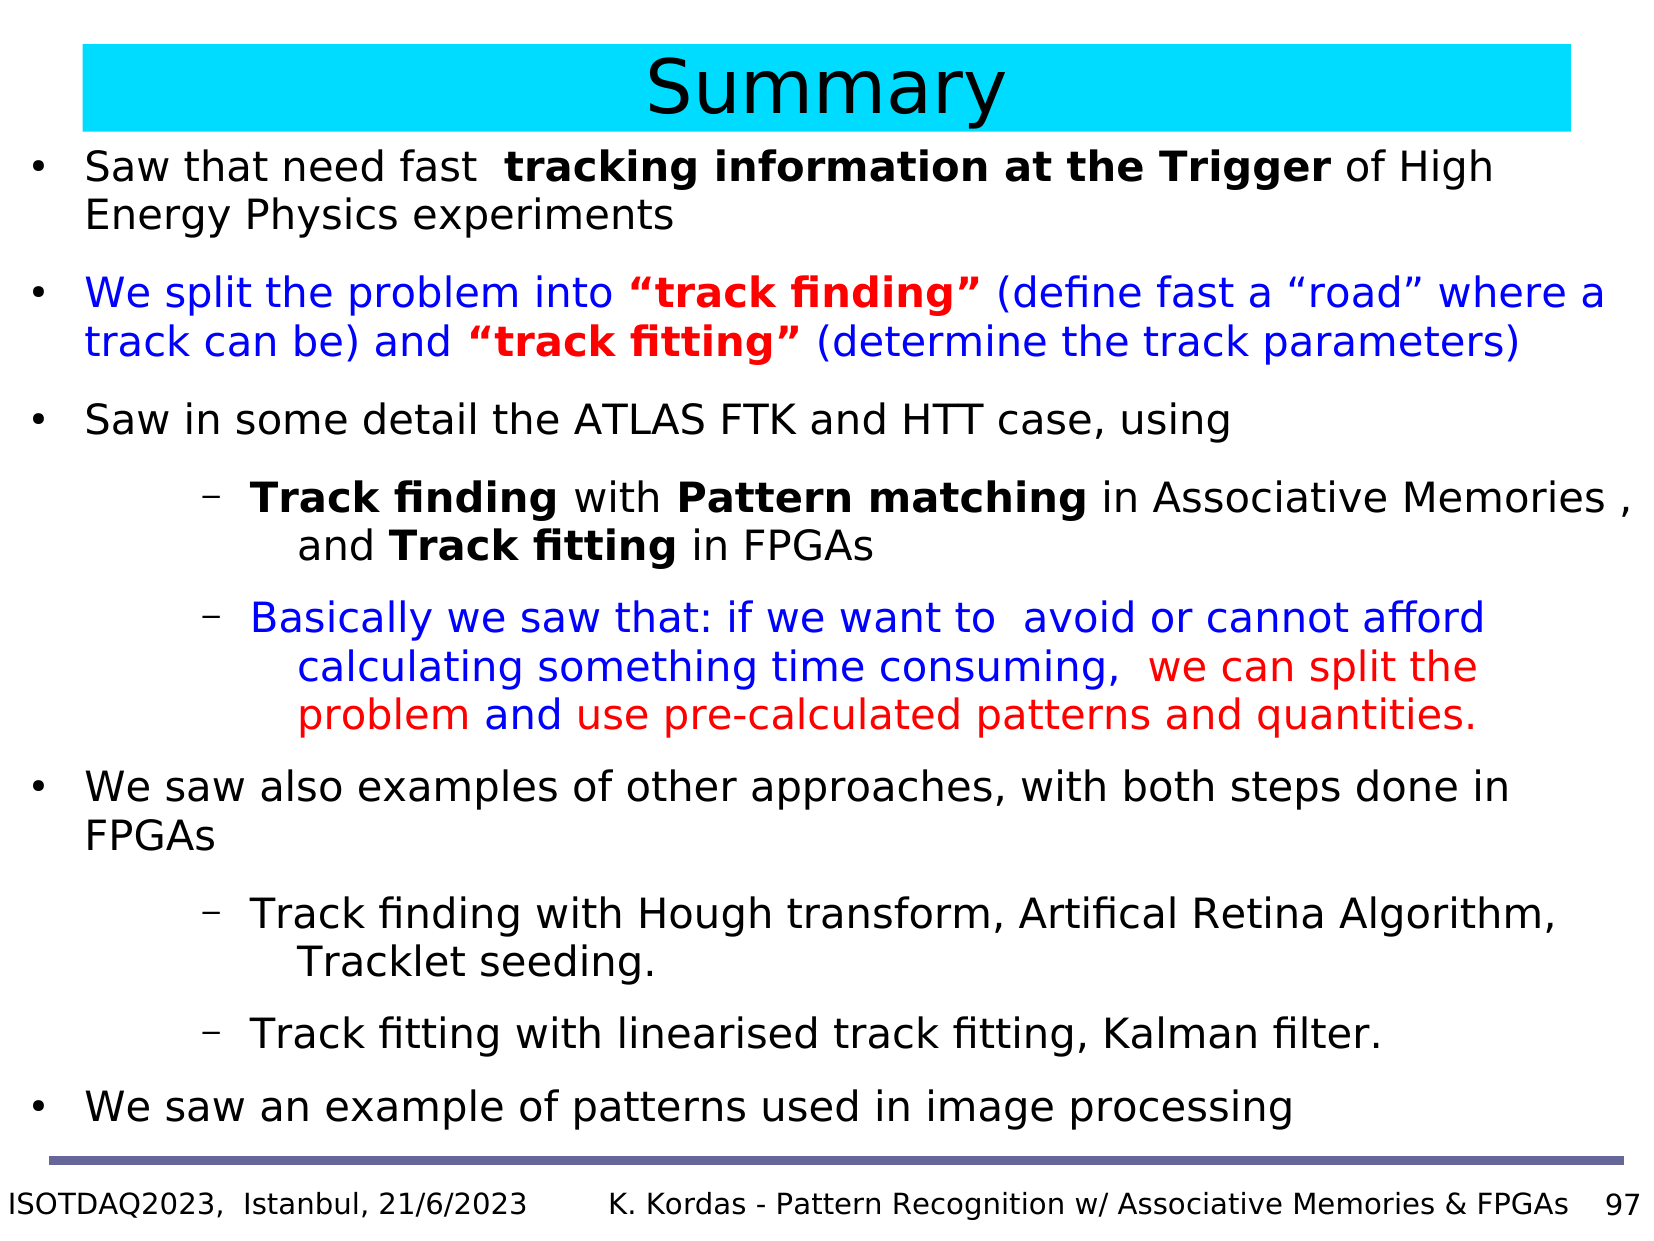

# Summary
Saw that need fast tracking information at the Trigger of High Energy Physics experiments
We split the problem into “track finding” (define fast a “road” where a track can be) and “track fitting” (determine the track parameters)
Saw in some detail the ATLAS FTK and HTT case, using
Track finding with Pattern matching in Associative Memories , and Track fitting in FPGAs
Basically we saw that: if we want to avoid or cannot afford calculating something time consuming, we can split the problem and use pre-calculated patterns and quantities.
We saw also examples of other approaches, with both steps done in FPGAs
Track finding with Hough transform, Artifical Retina Algorithm, Tracklet seeding.
Track fitting with linearised track fitting, Kalman filter.
We saw an example of patterns used in image processing
ISOTDAQ2023, Istanbul, 21/6/2023
K. Kordas - Pattern Recognition w/ Associative Memories & FPGAs
97